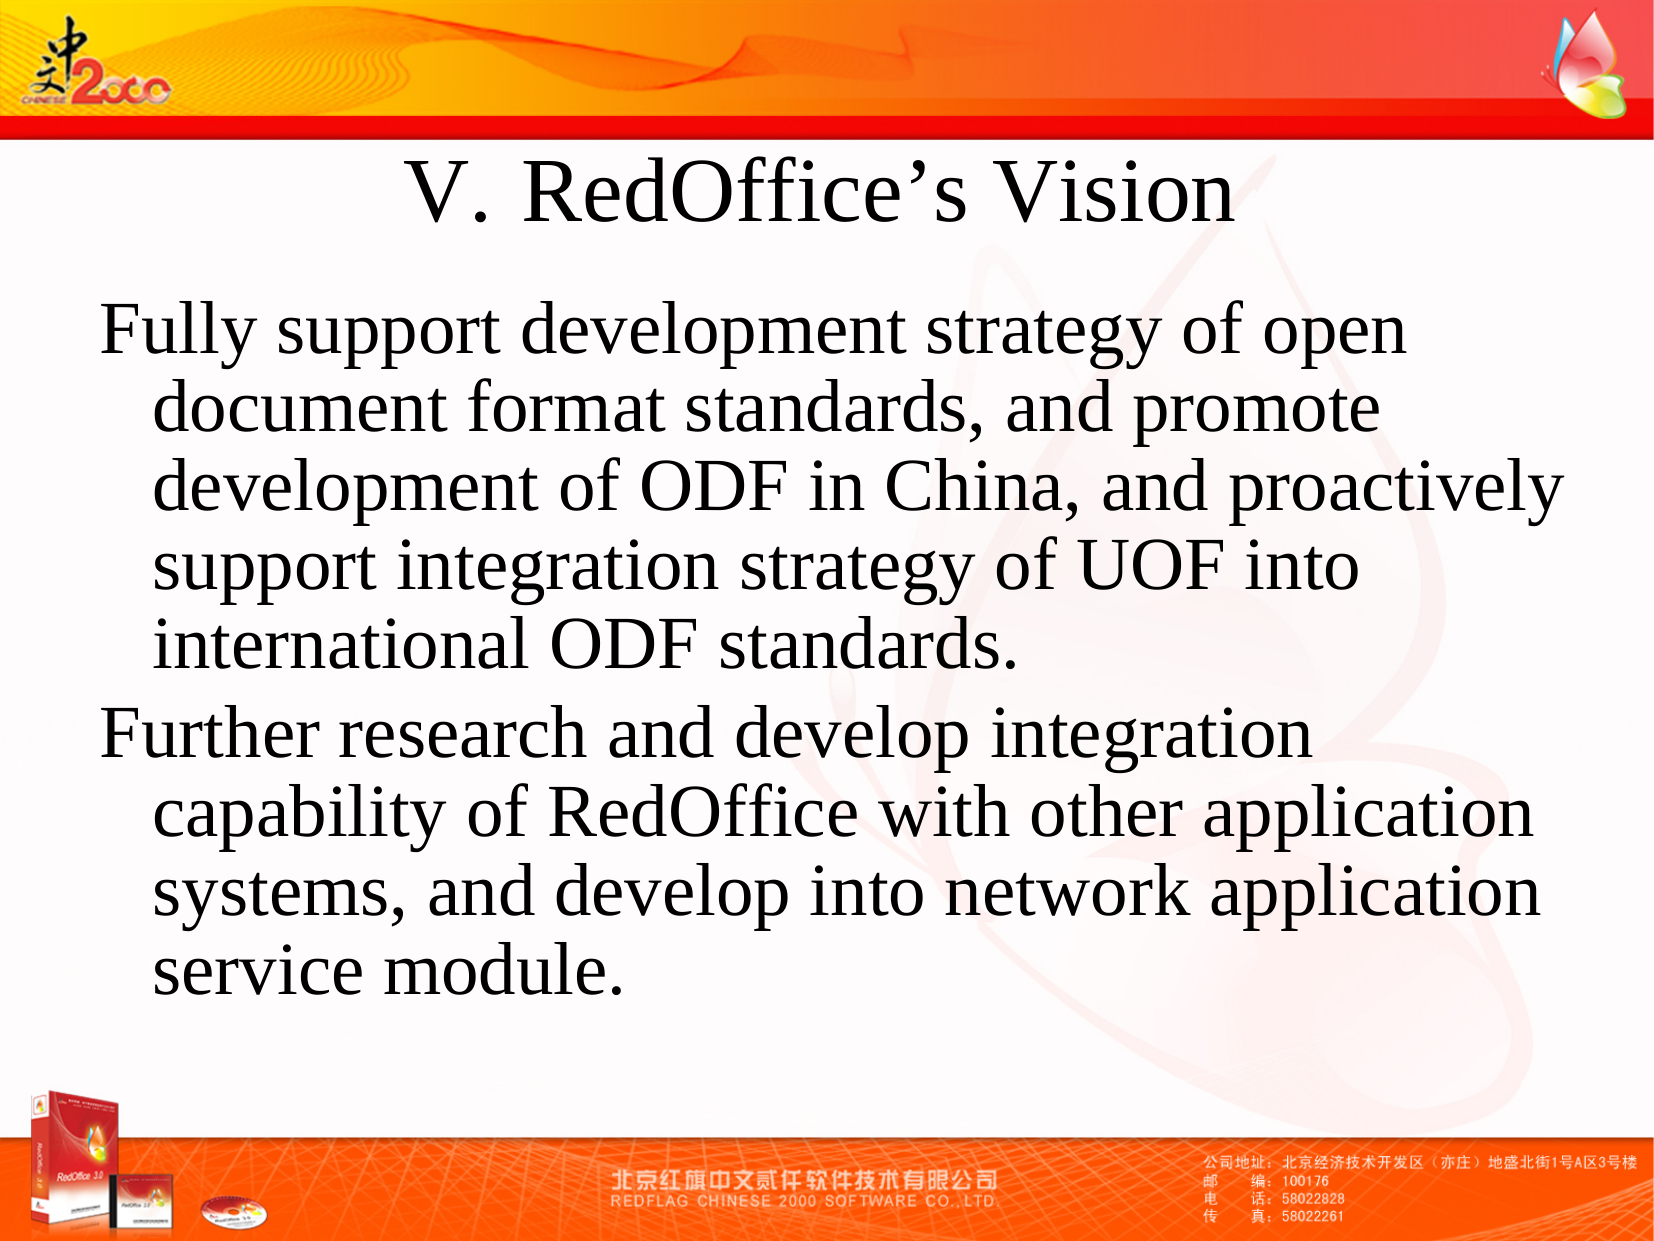

# V.	RedOffice’s Vision
Fully support development strategy of open document format standards, and promote development of ODF in China, and proactively support integration strategy of UOF into international ODF standards.
Further research and develop integration capability of RedOffice with other application systems, and develop into network application service module.